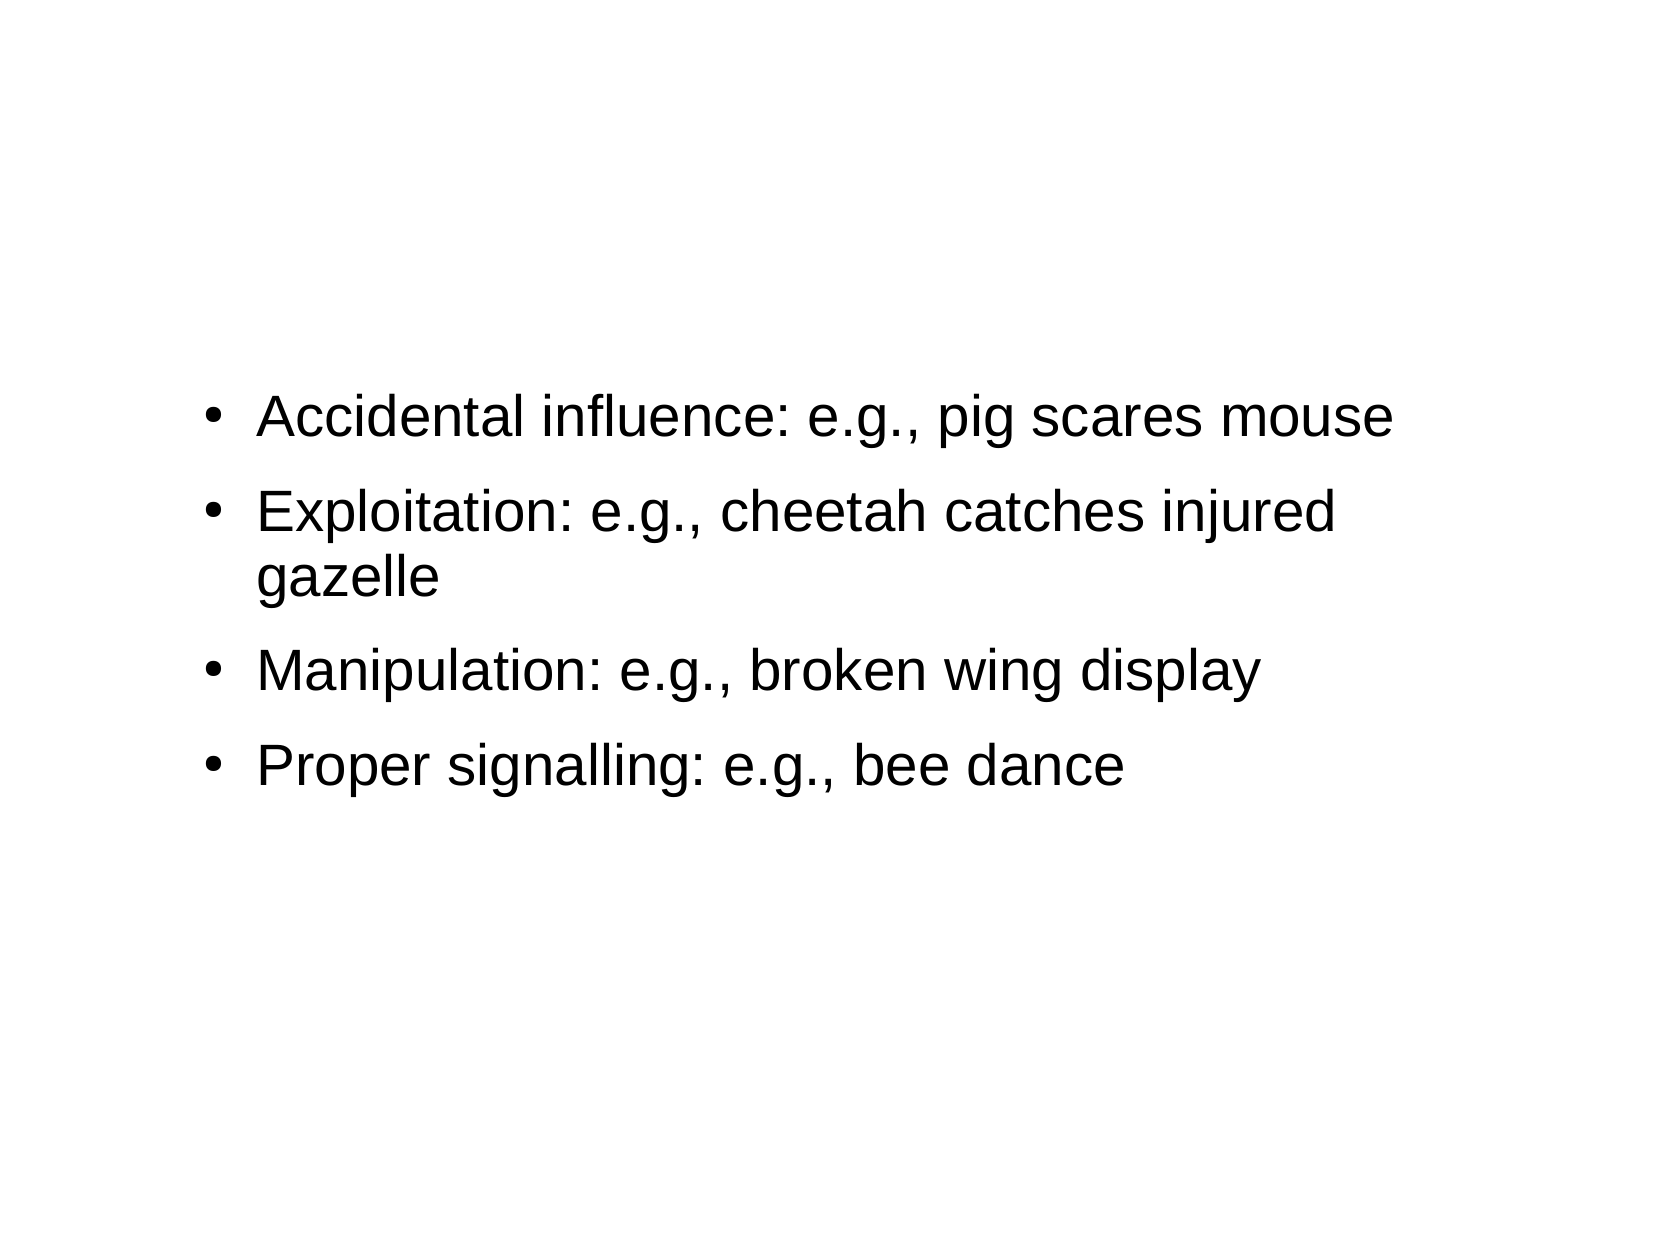

# Accidental influence: e.g., pig scares mouse
Exploitation: e.g., cheetah catches injured gazelle
Manipulation: e.g., broken wing display
Proper signalling: e.g., bee dance